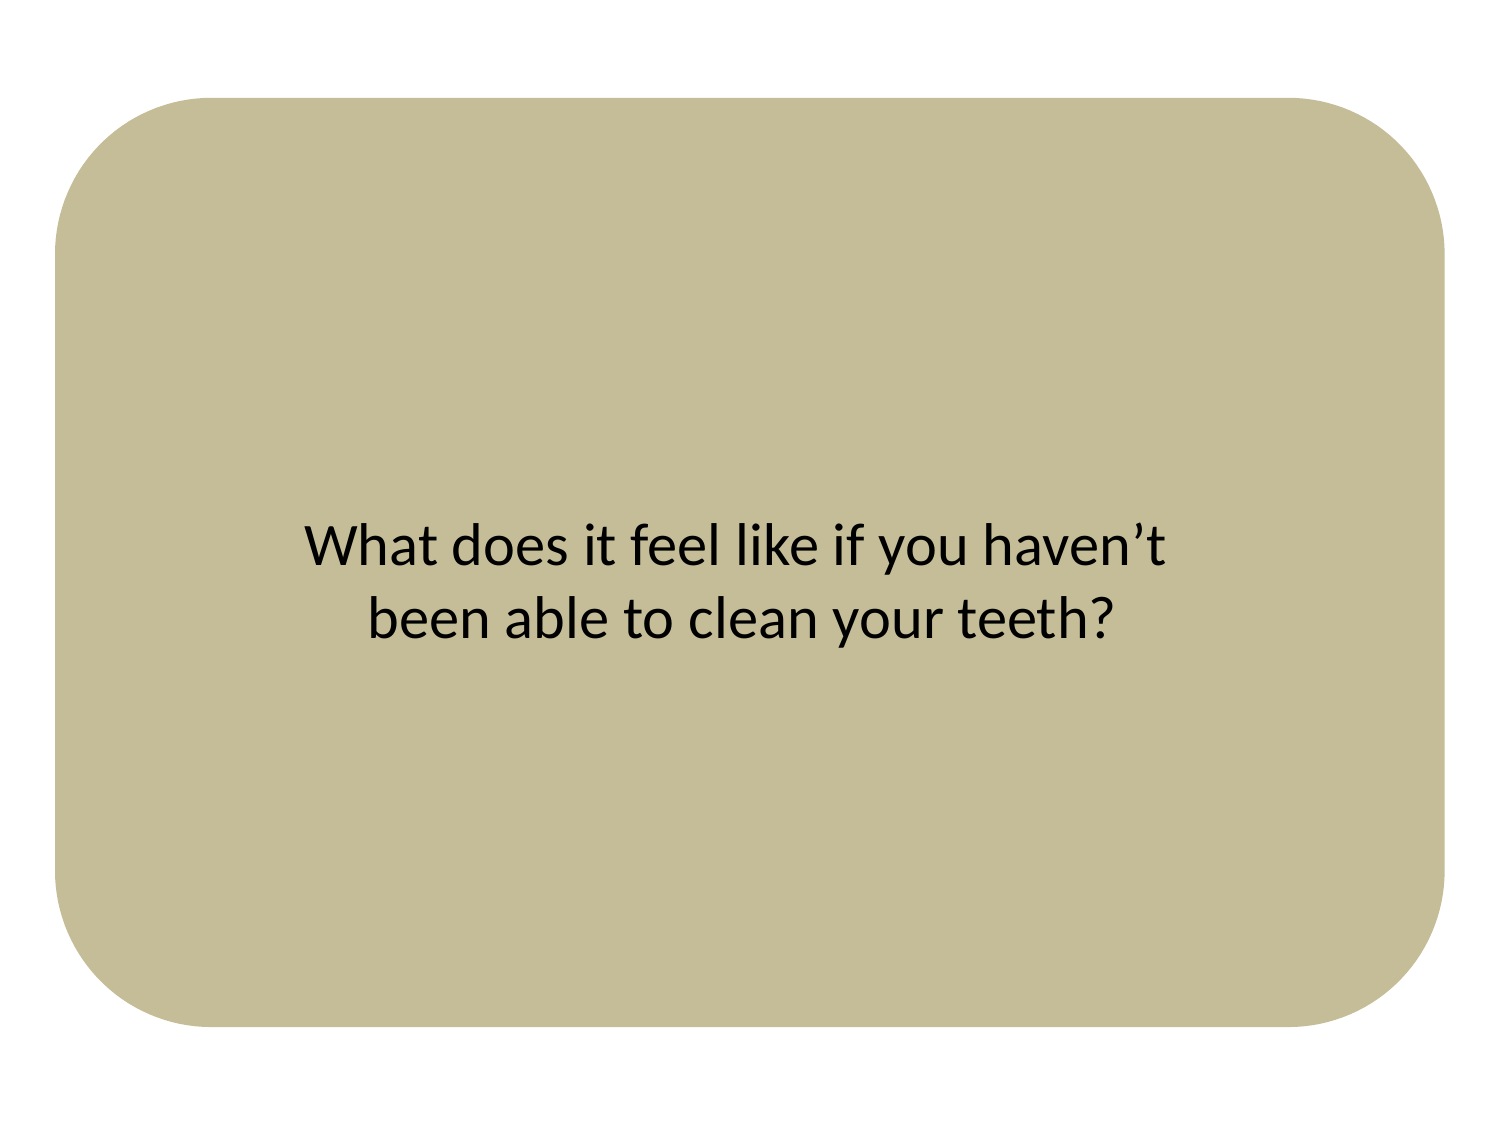

#
What does it feel like if you haven’t
been able to clean your teeth?